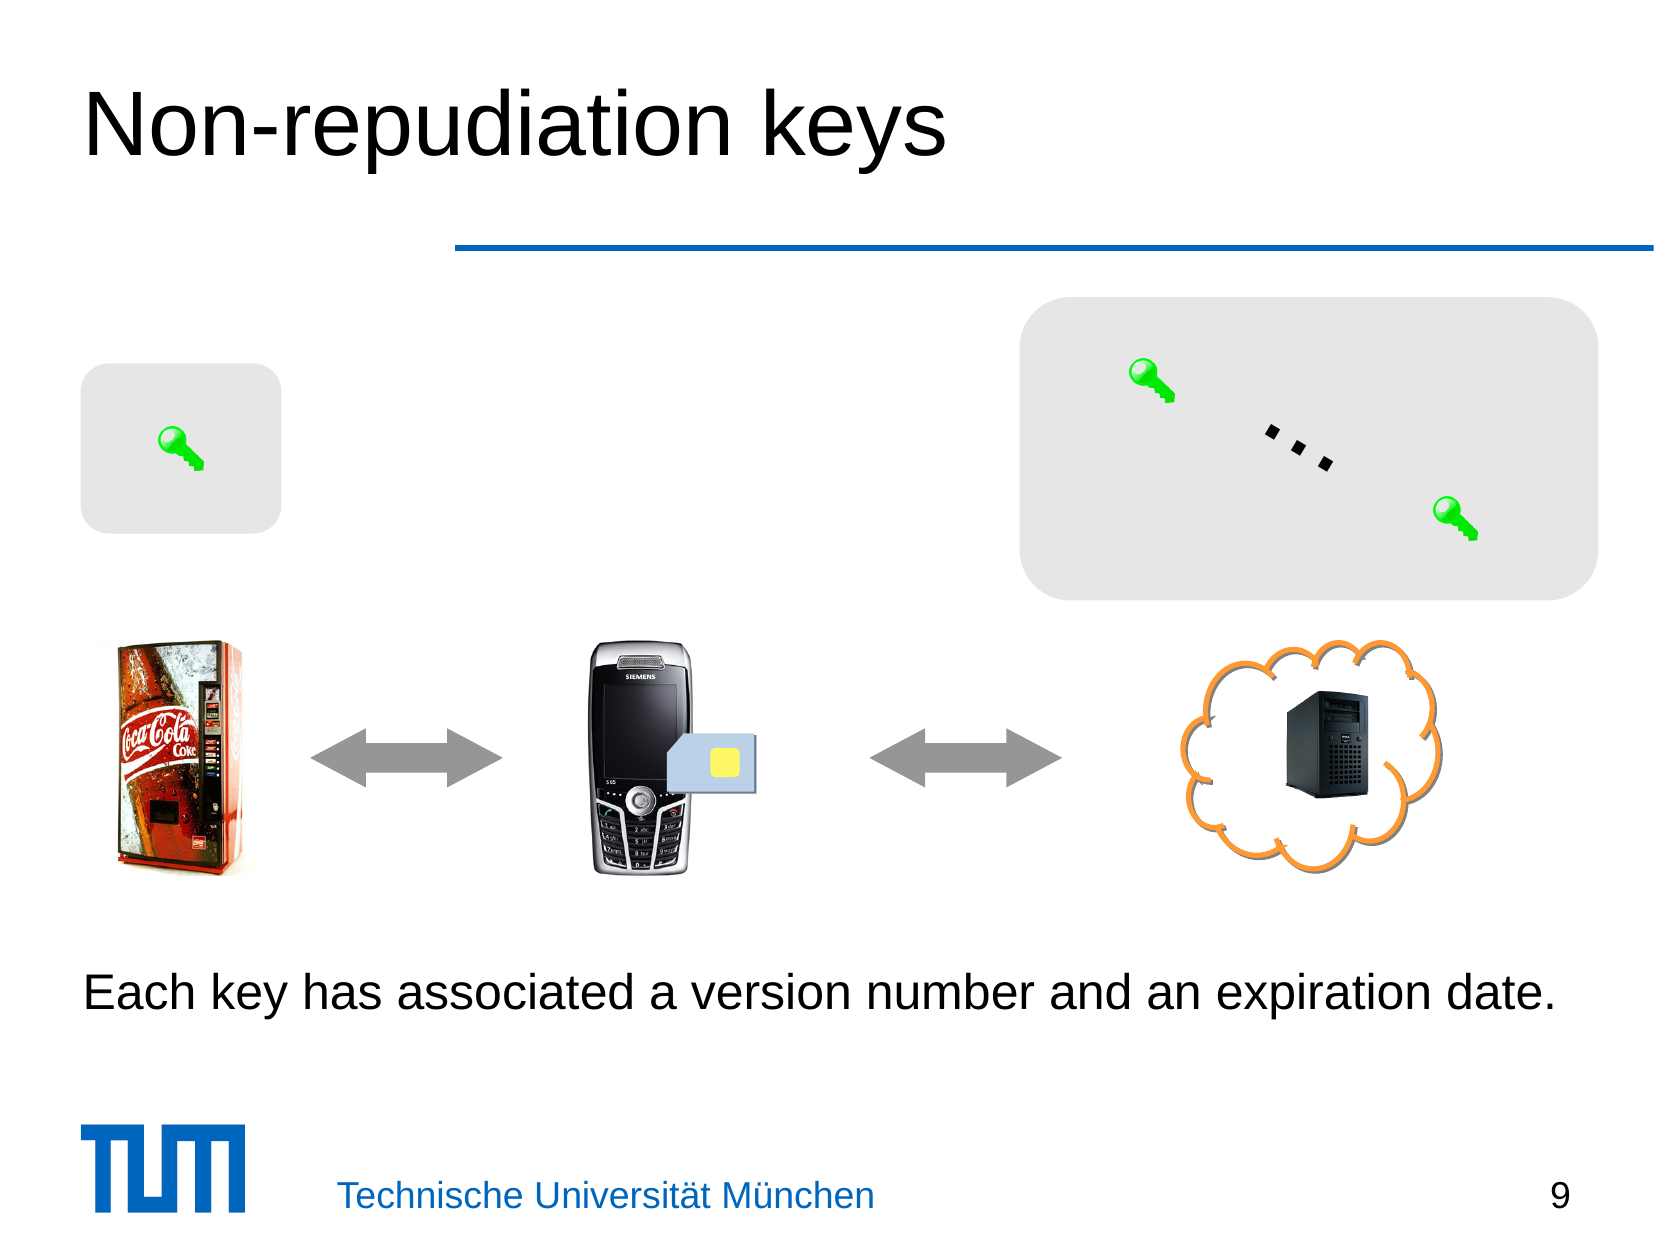

# Non-repudiation keys
...
Each key has associated a version number and an expiration date.
9